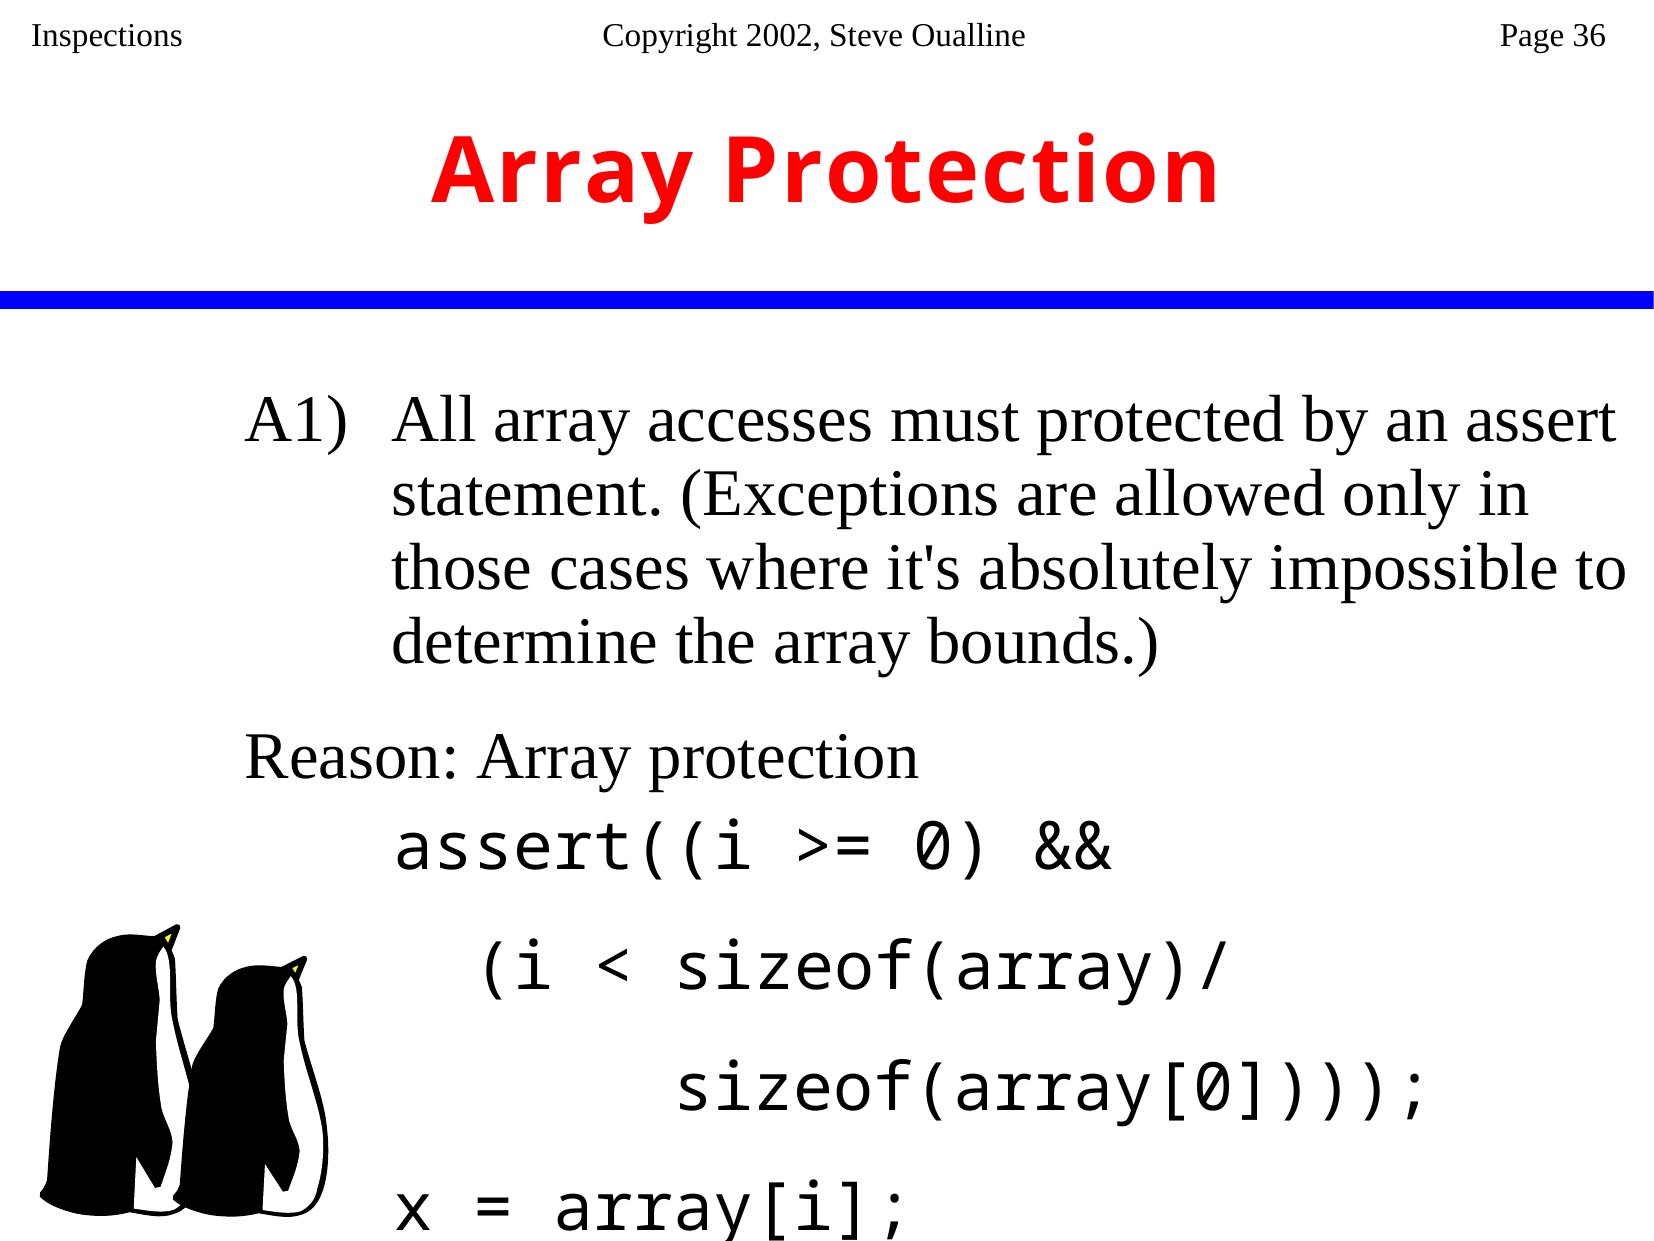

# Array Protection
A1) 	All array accesses must protected by an assert statement. (Exceptions are allowed only in those cases where it's absolutely impossible to determine the array bounds.)
Reason: Array protection
assert((i >= 0) &&
 (i < sizeof(array)/
 sizeof(array[0])));
x = array[i];